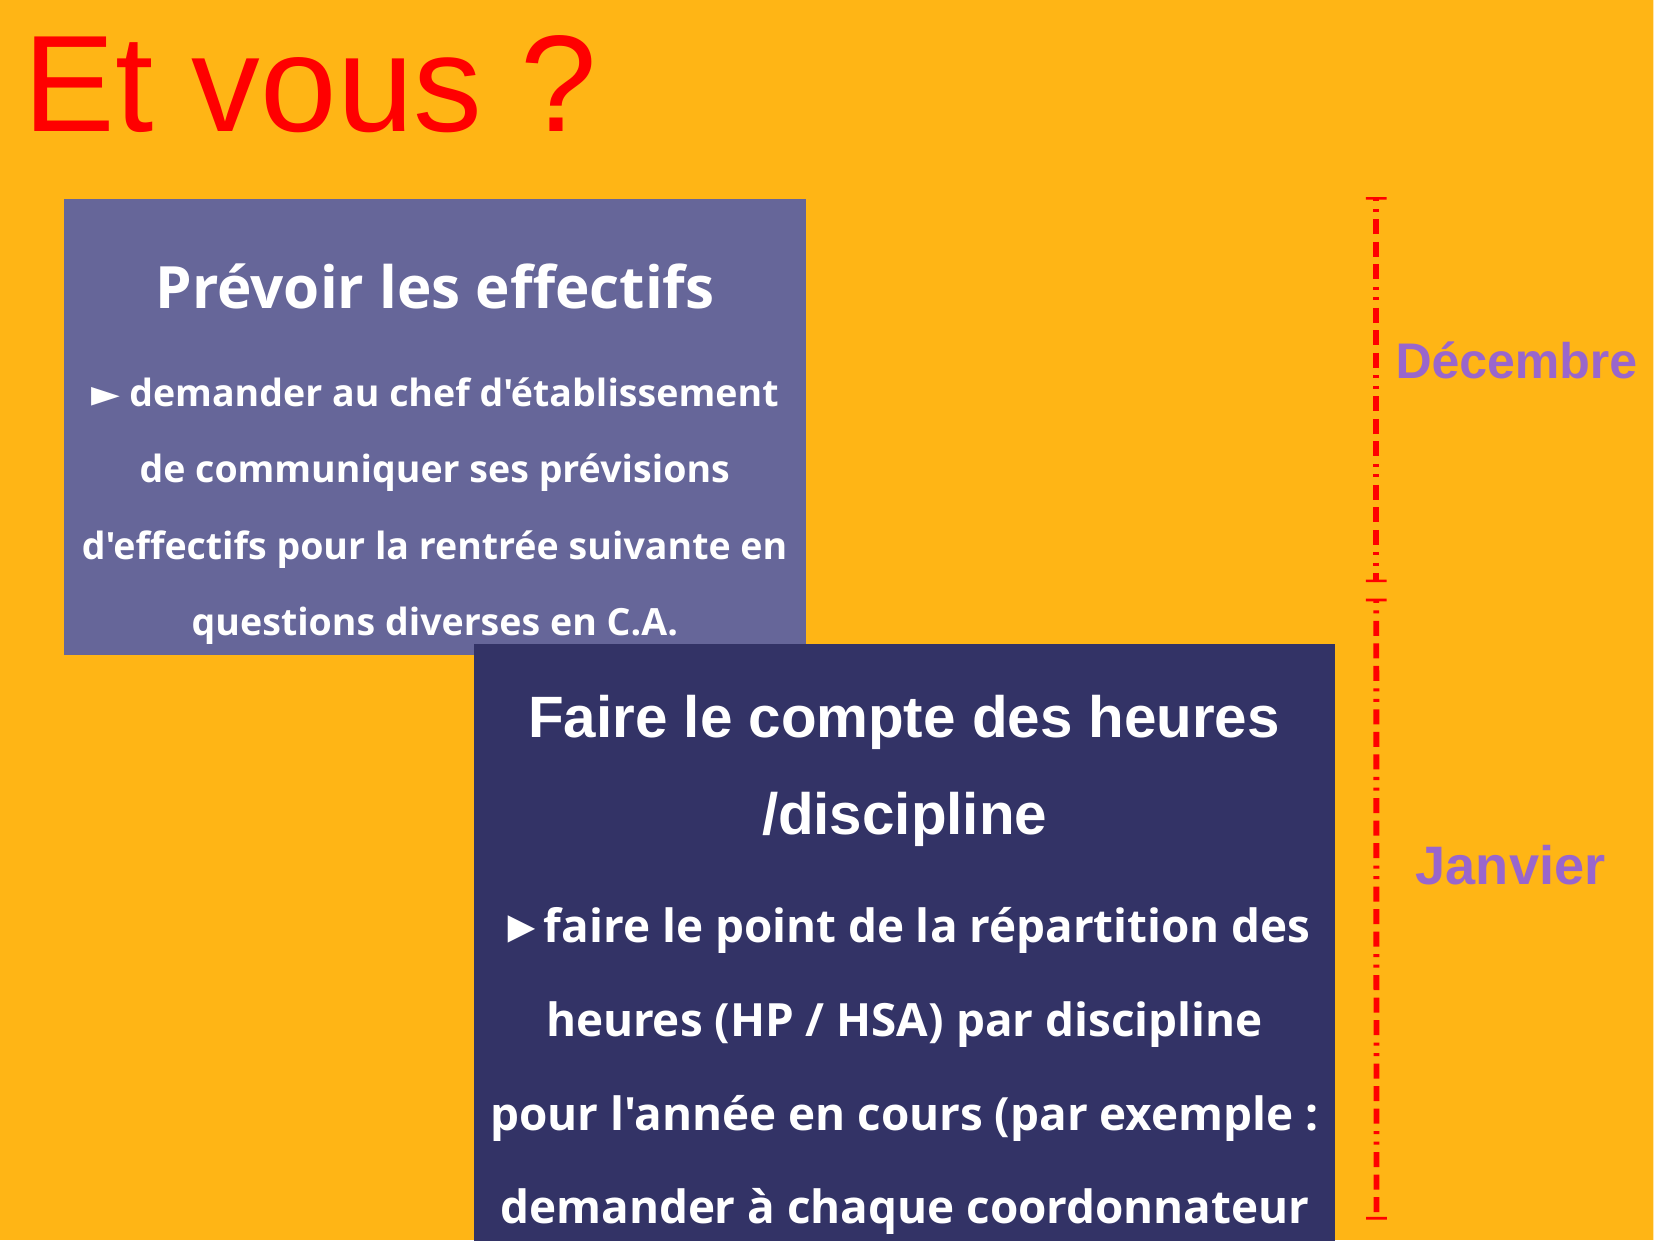

Et vous ?
| Prévoir les effectifs |
| --- |
| ► demander au chef d'établissement de communiquer ses prévisions d'effectifs pour la rentrée suivante en questions diverses en C.A. |
Décembre
| Faire le compte des heures /discipline |
| --- |
| ►faire le point de la répartition des heures (HP / HSA) par discipline pour l'année en cours (par exemple : demander à chaque coordonnateur de discipline de vous le faire remonter) |
Janvier